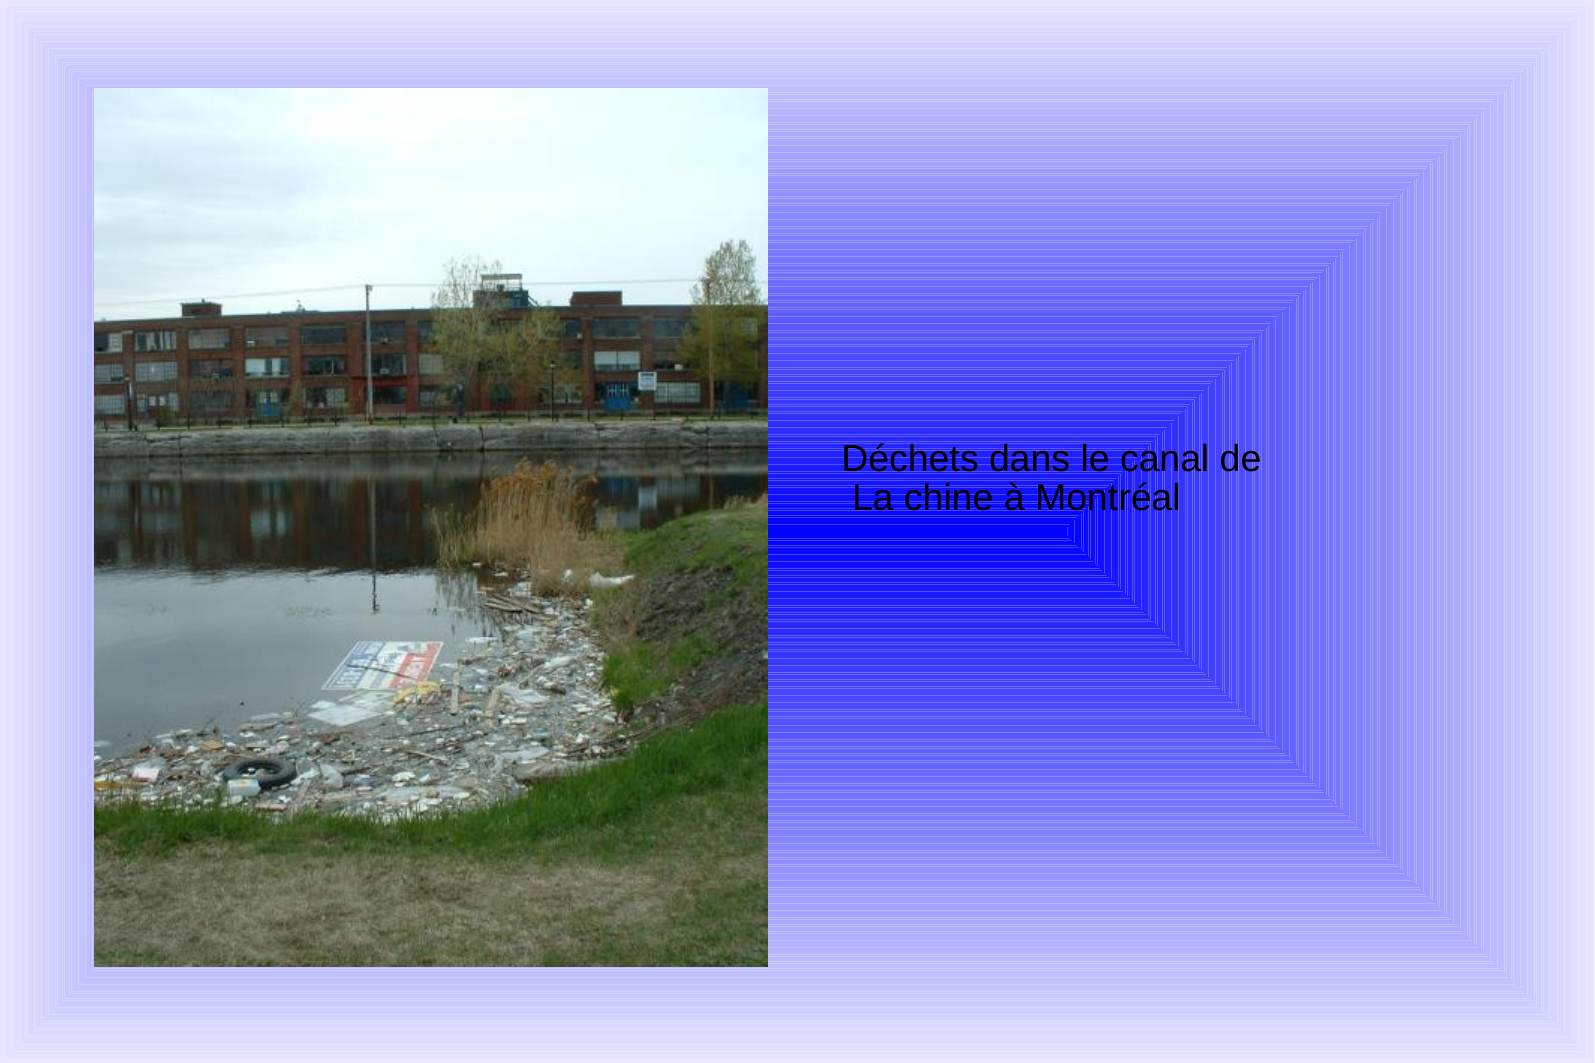

Déchets dans le canal de
 La chine à Montréal